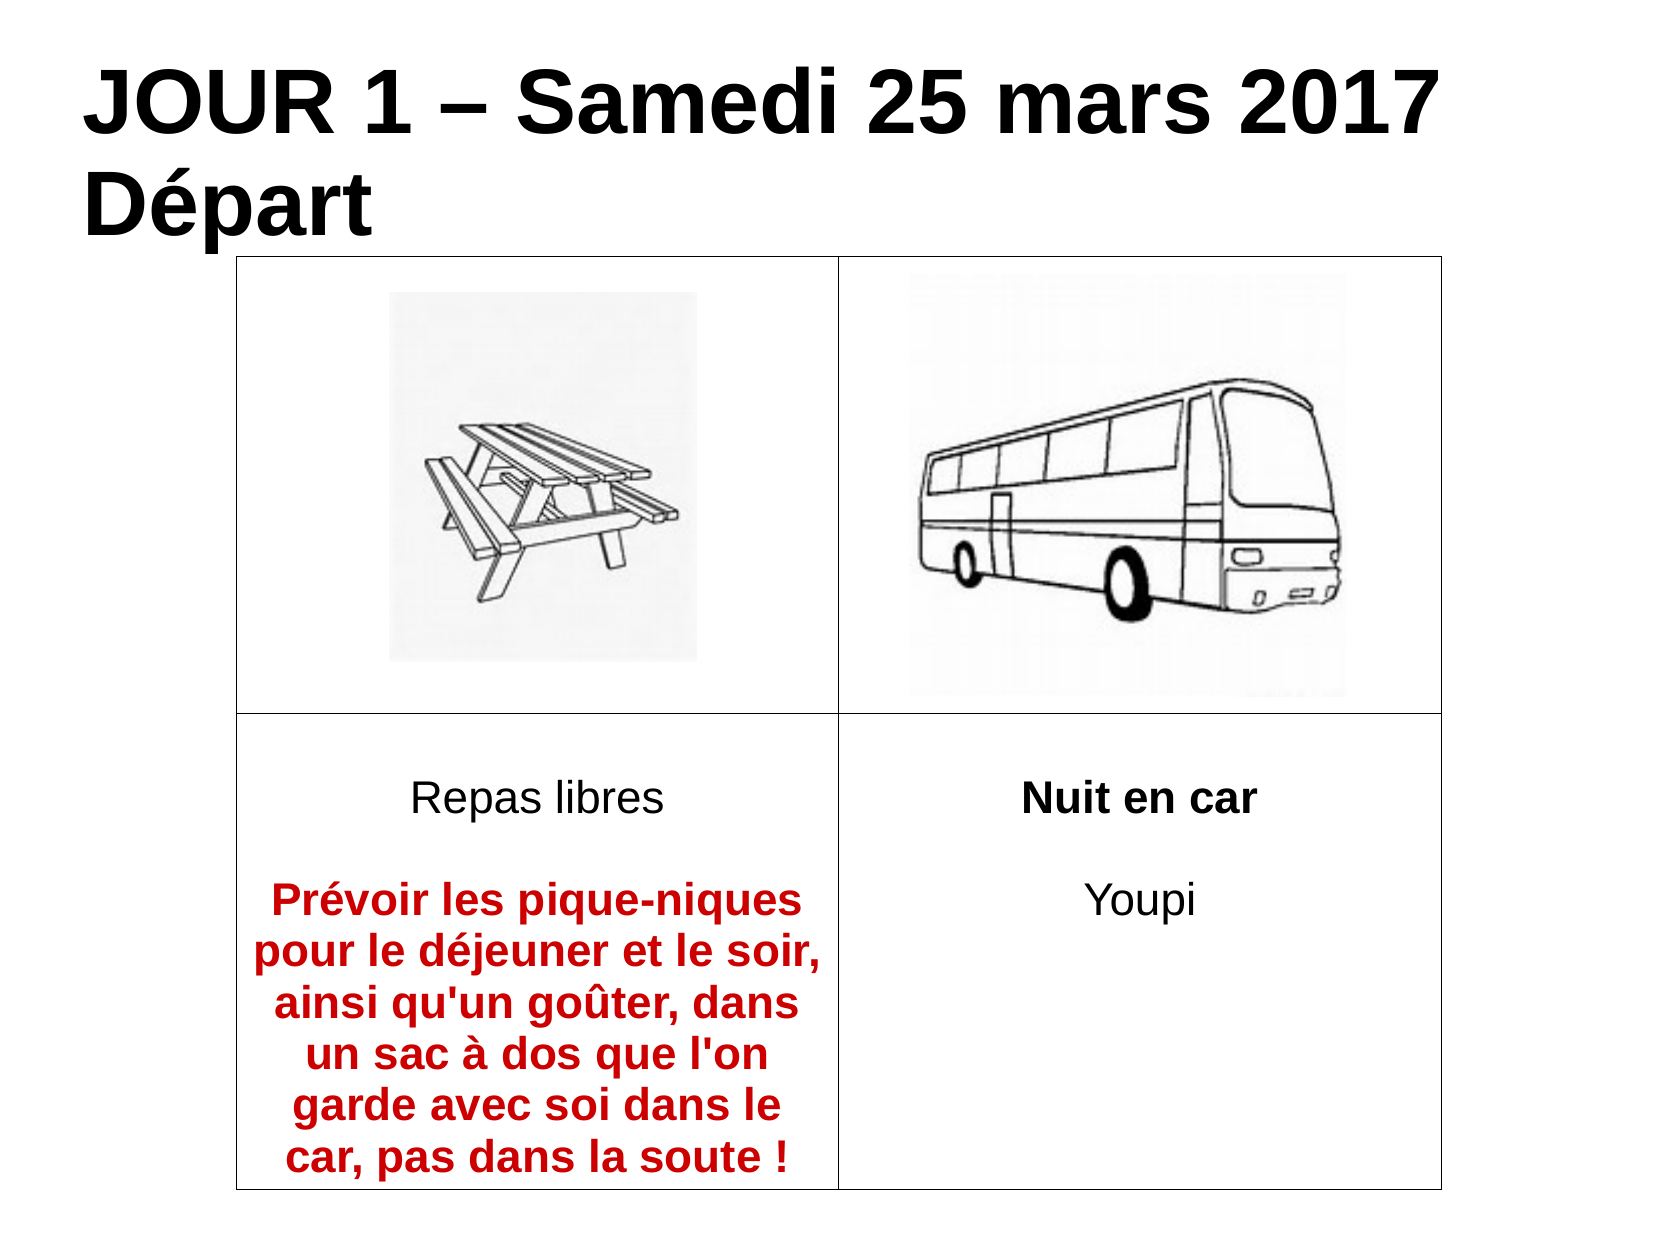

# JOUR 1 – Samedi 25 mars 2017 Départ
| | |
| --- | --- |
| Repas libres Prévoir les pique-niques pour le déjeuner et le soir, ainsi qu'un goûter, dans un sac à dos que l'on garde avec soi dans le car, pas dans la soute ! | Nuit en car Youpi |